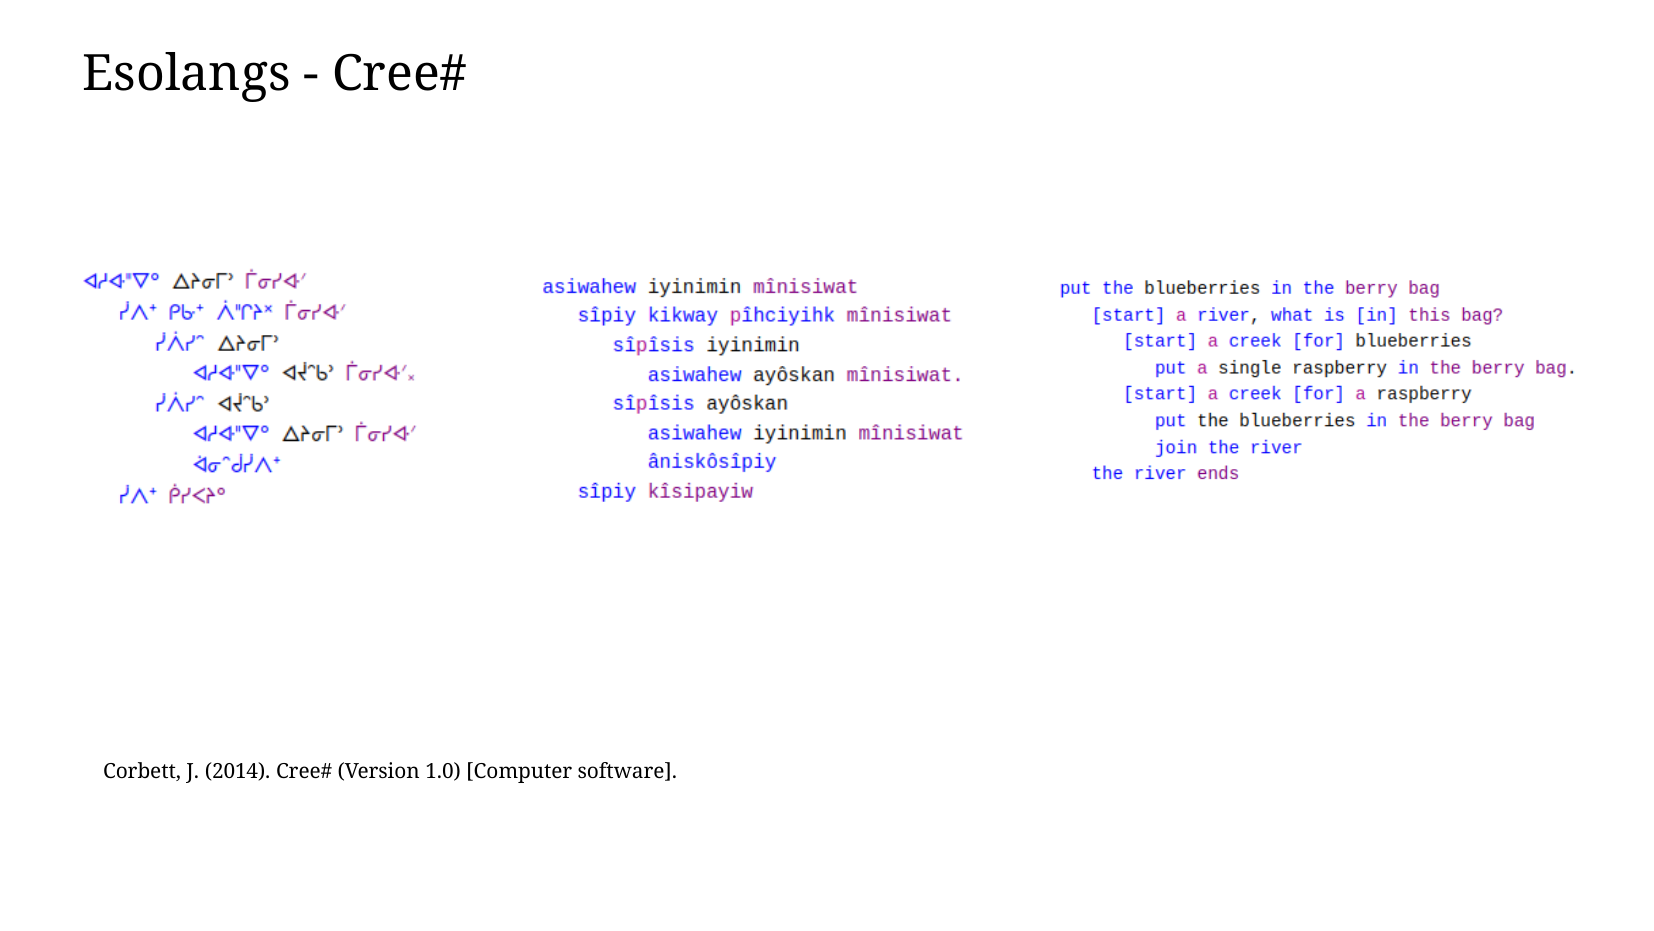

# Esolangs - Cree#
Corbett, J. (2014). Cree# (Version 1.0) [Computer software].